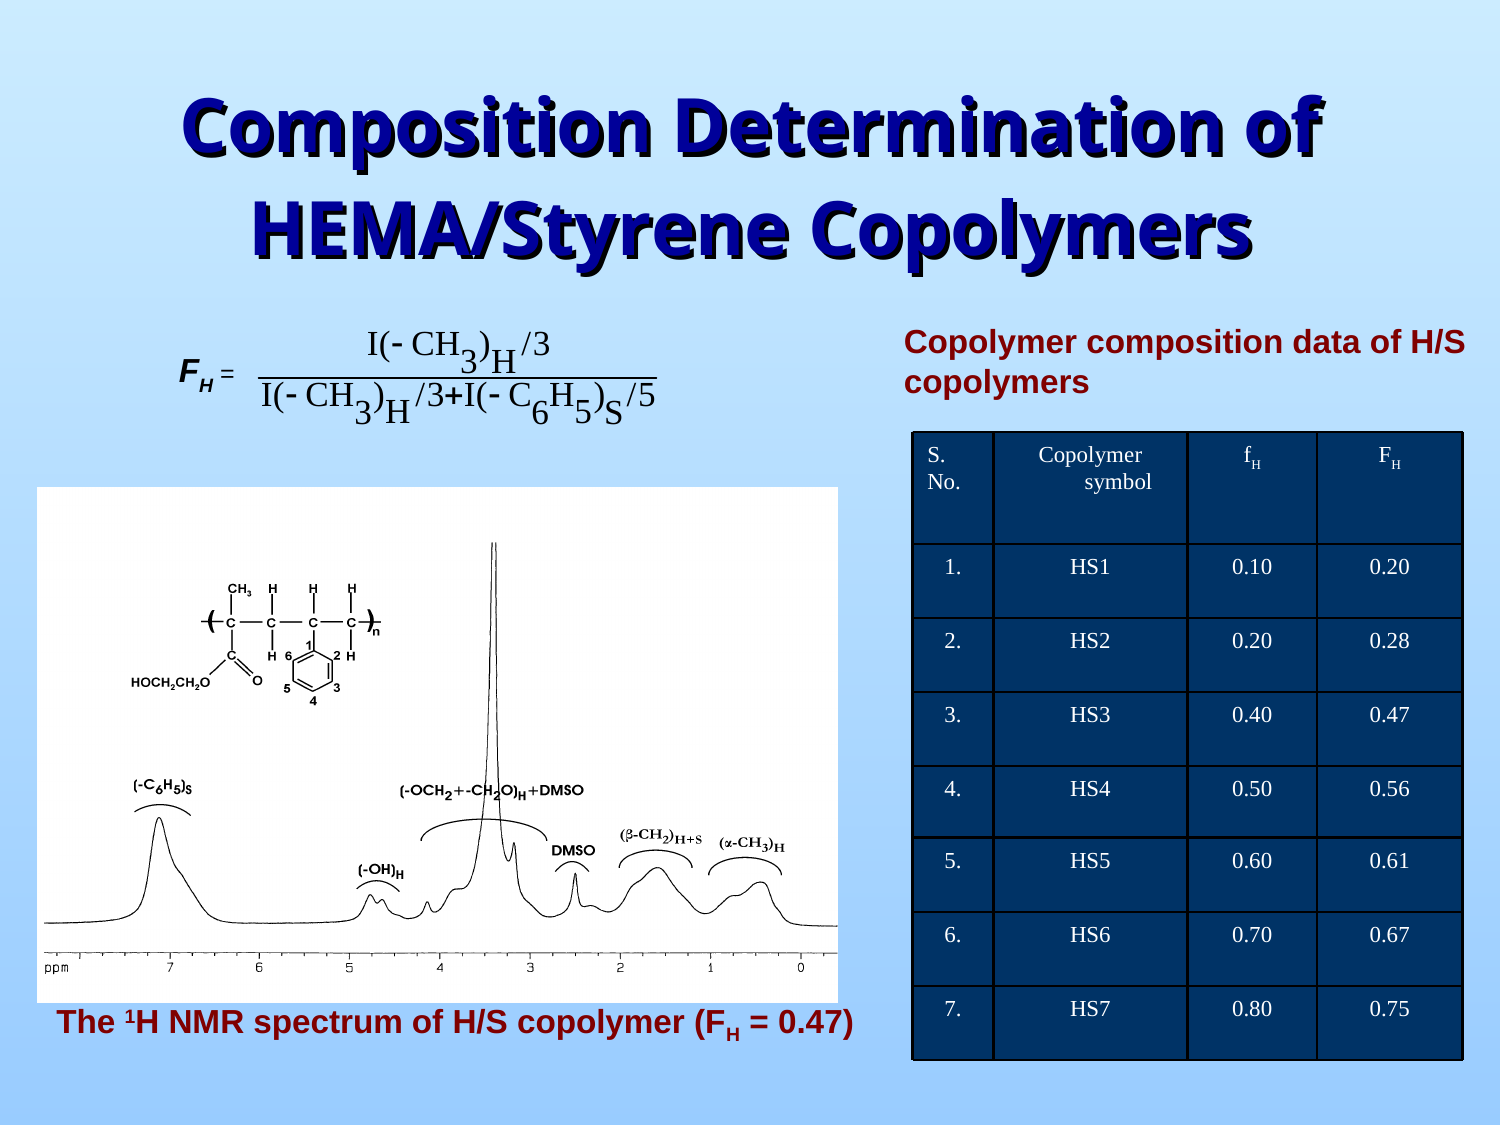

# Composition Determination of HEMA/Styrene Copolymers
Copolymer composition data of H/S
copolymers
FH =
S.
No.
Copolymer symbol
fH
FH
1.
HS1
0.10
0.20
2.
HS2
0.20
0.28
3.
HS3
0.40
0.47
4.
HS4
0.50
0.56
5.
HS5
0.60
0.61
6.
HS6
0.70
0.67
7.
HS7
0.80
0.75
The 1H NMR spectrum of H/S copolymer (FH = 0.47)